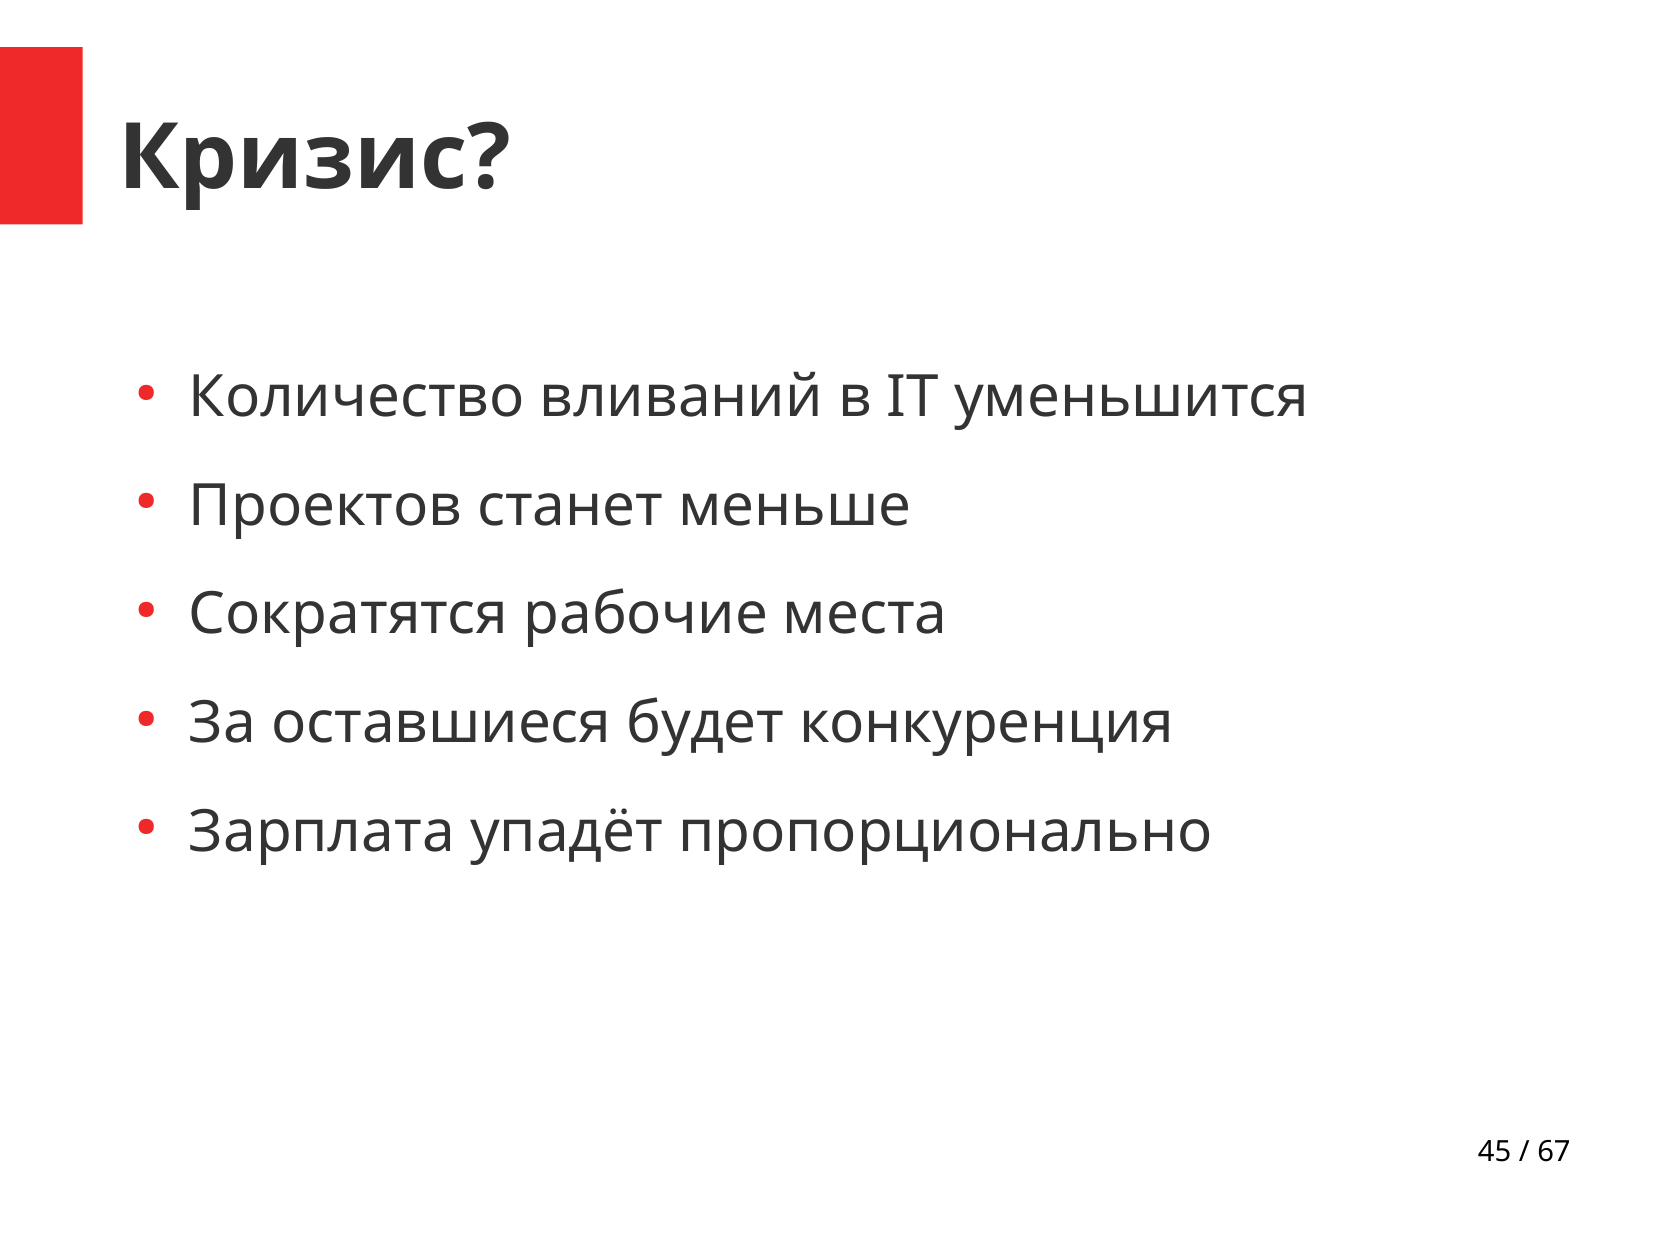

# Кризис?
Количество вливаний в IT уменьшится
Проектов станет меньше
Сократятся рабочие места
За оставшиеся будет конкуренция
Зарплата упадёт пропорционально
45